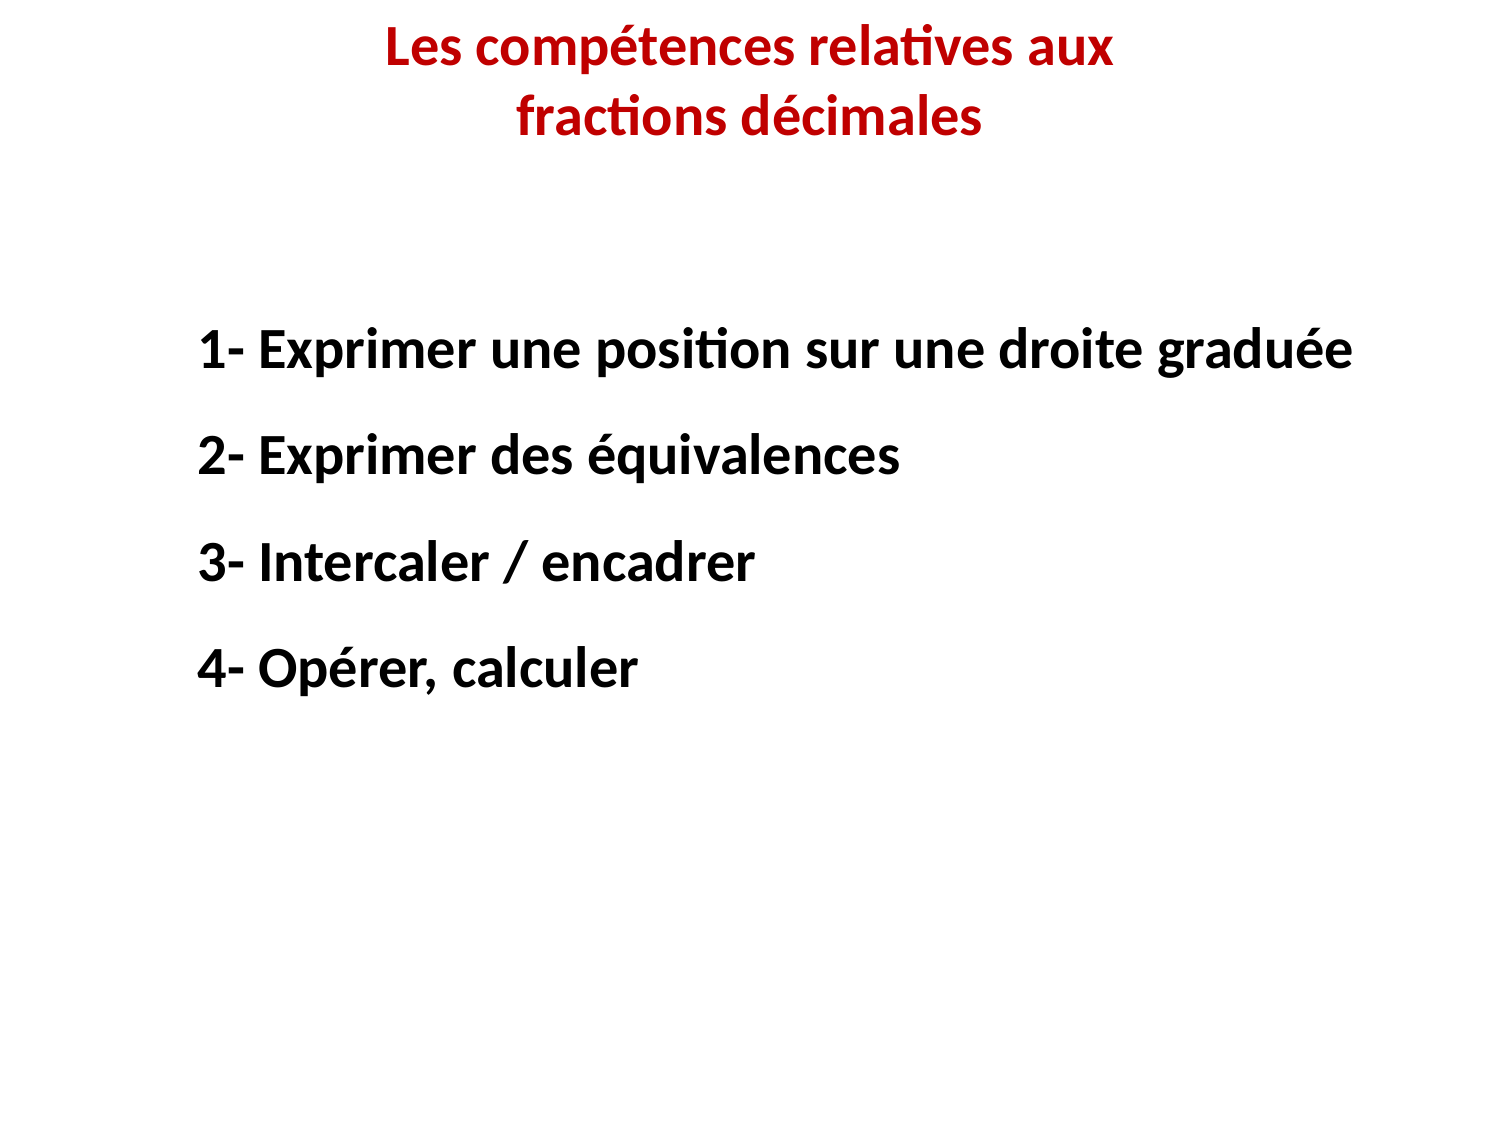

Les compétences relatives aux fractions décimales
1- Exprimer une position sur une droite graduée
2- Exprimer des équivalences
3- Intercaler / encadrer
4- Opérer, calculer